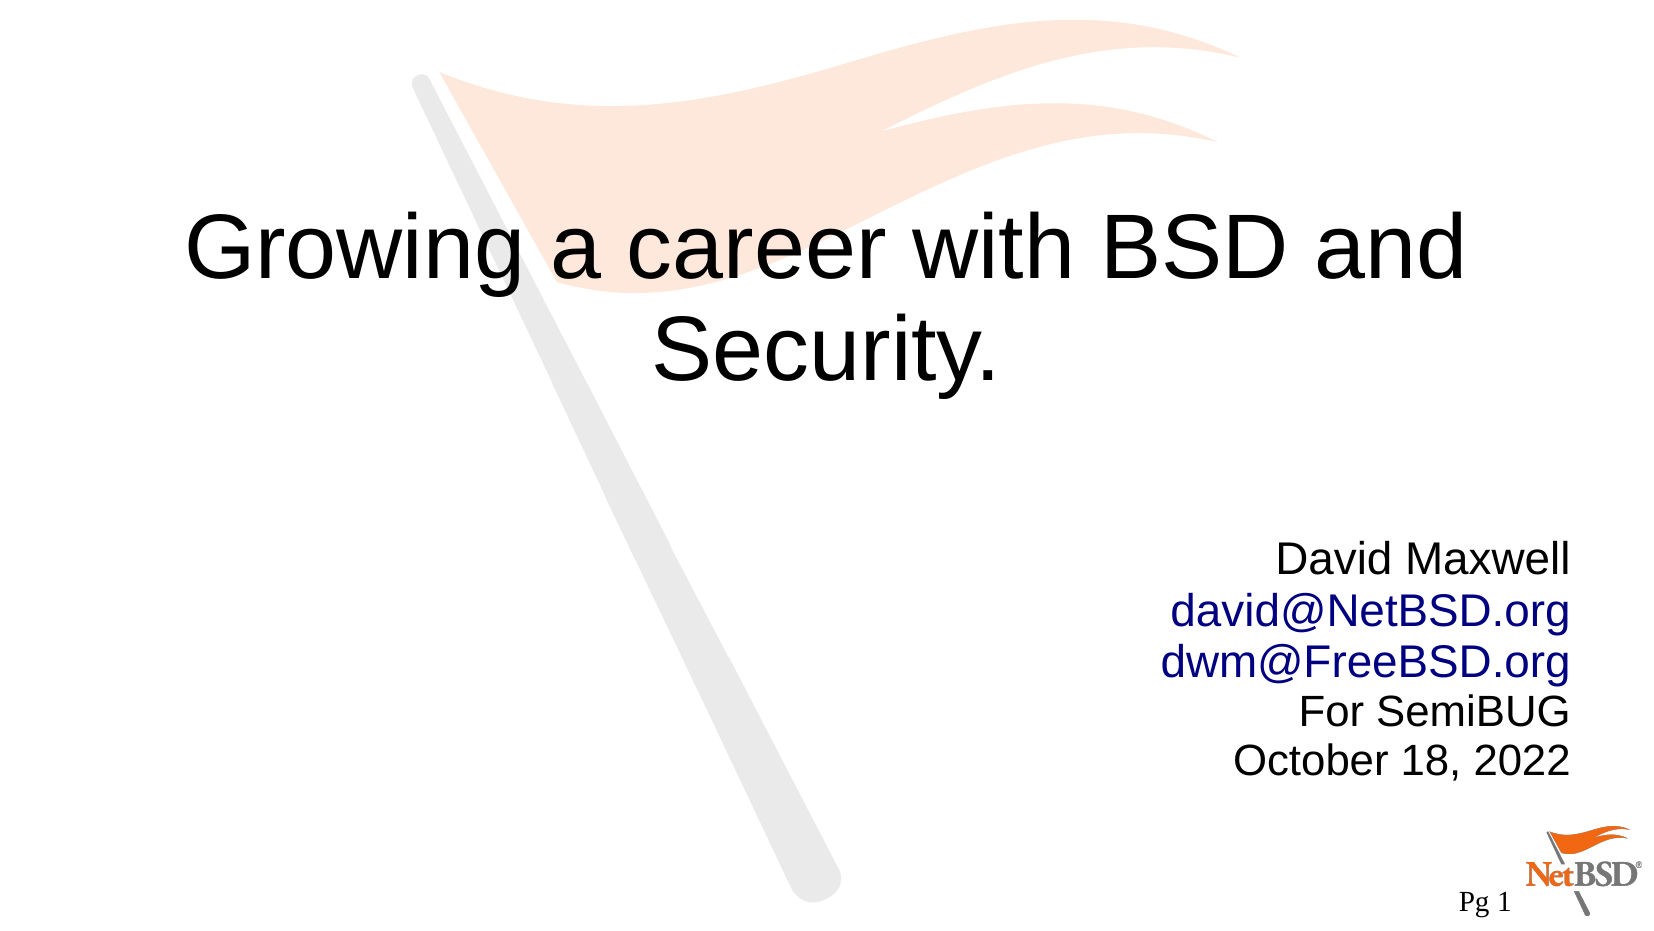

# Growing a career with BSD and Security.
David Maxwell
david@NetBSD.org
dwm@FreeBSD.org
For SemiBUG
October 18, 2022